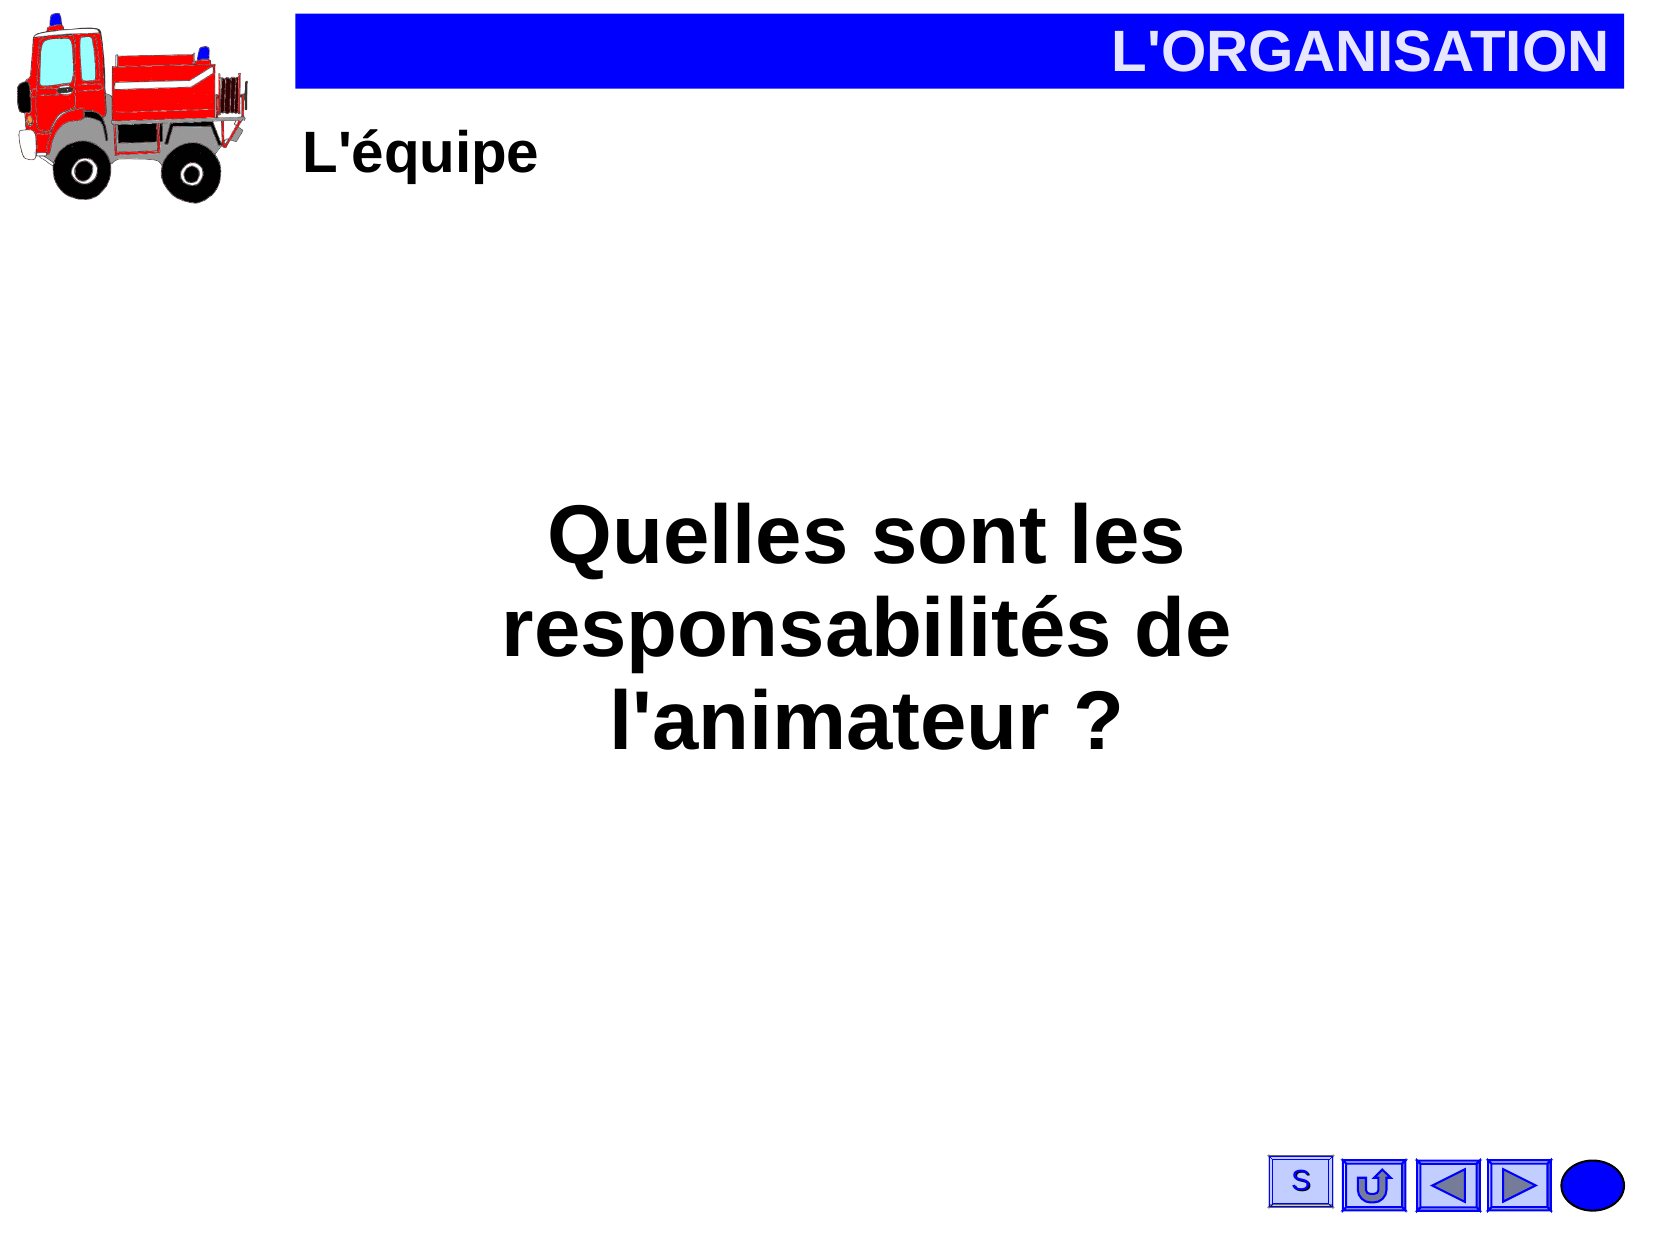

L'ORGANISATION
L'équipe
# Quelles sont les responsabilités de l'animateur ?